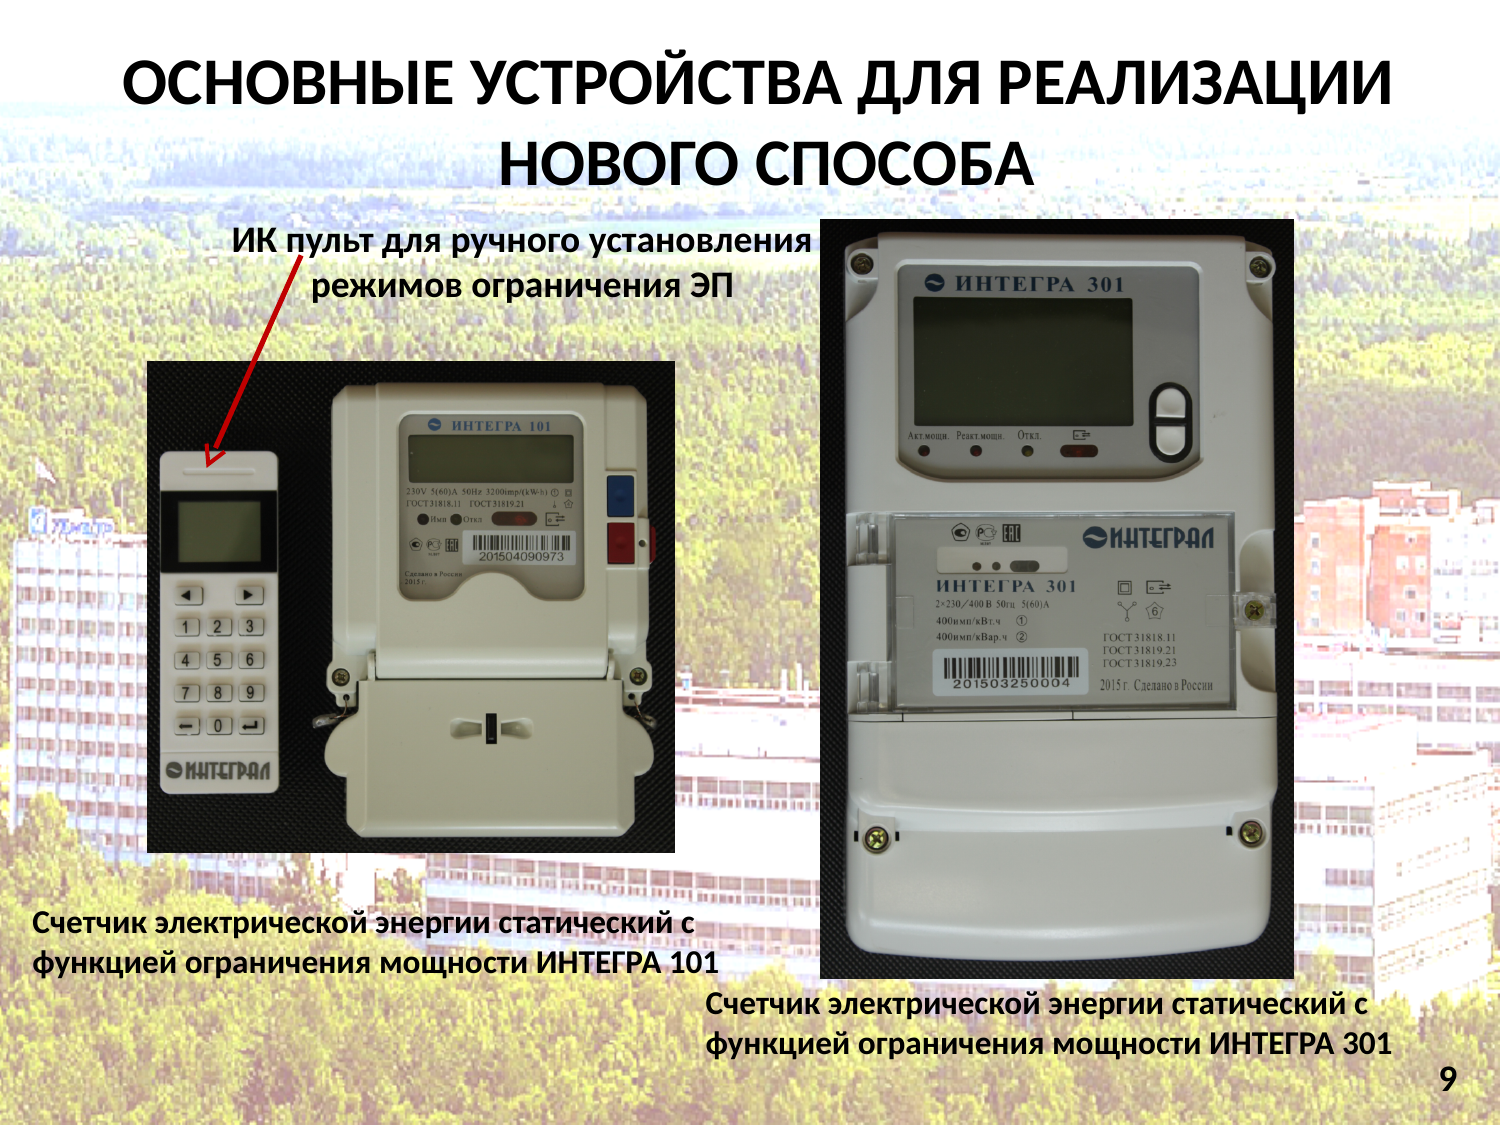

ОСНОВНЫЕ УСТРОЙСТВА ДЛЯ РЕАЛИЗАЦИИ
 НОВОГО СПОСОБА
ИК пульт для ручного установления режимов ограничения ЭП
Счетчик электрической энергии статический с функцией ограничения мощности ИНТЕГРА 101
Счетчик электрической энергии статический с функцией ограничения мощности ИНТЕГРА 301
9